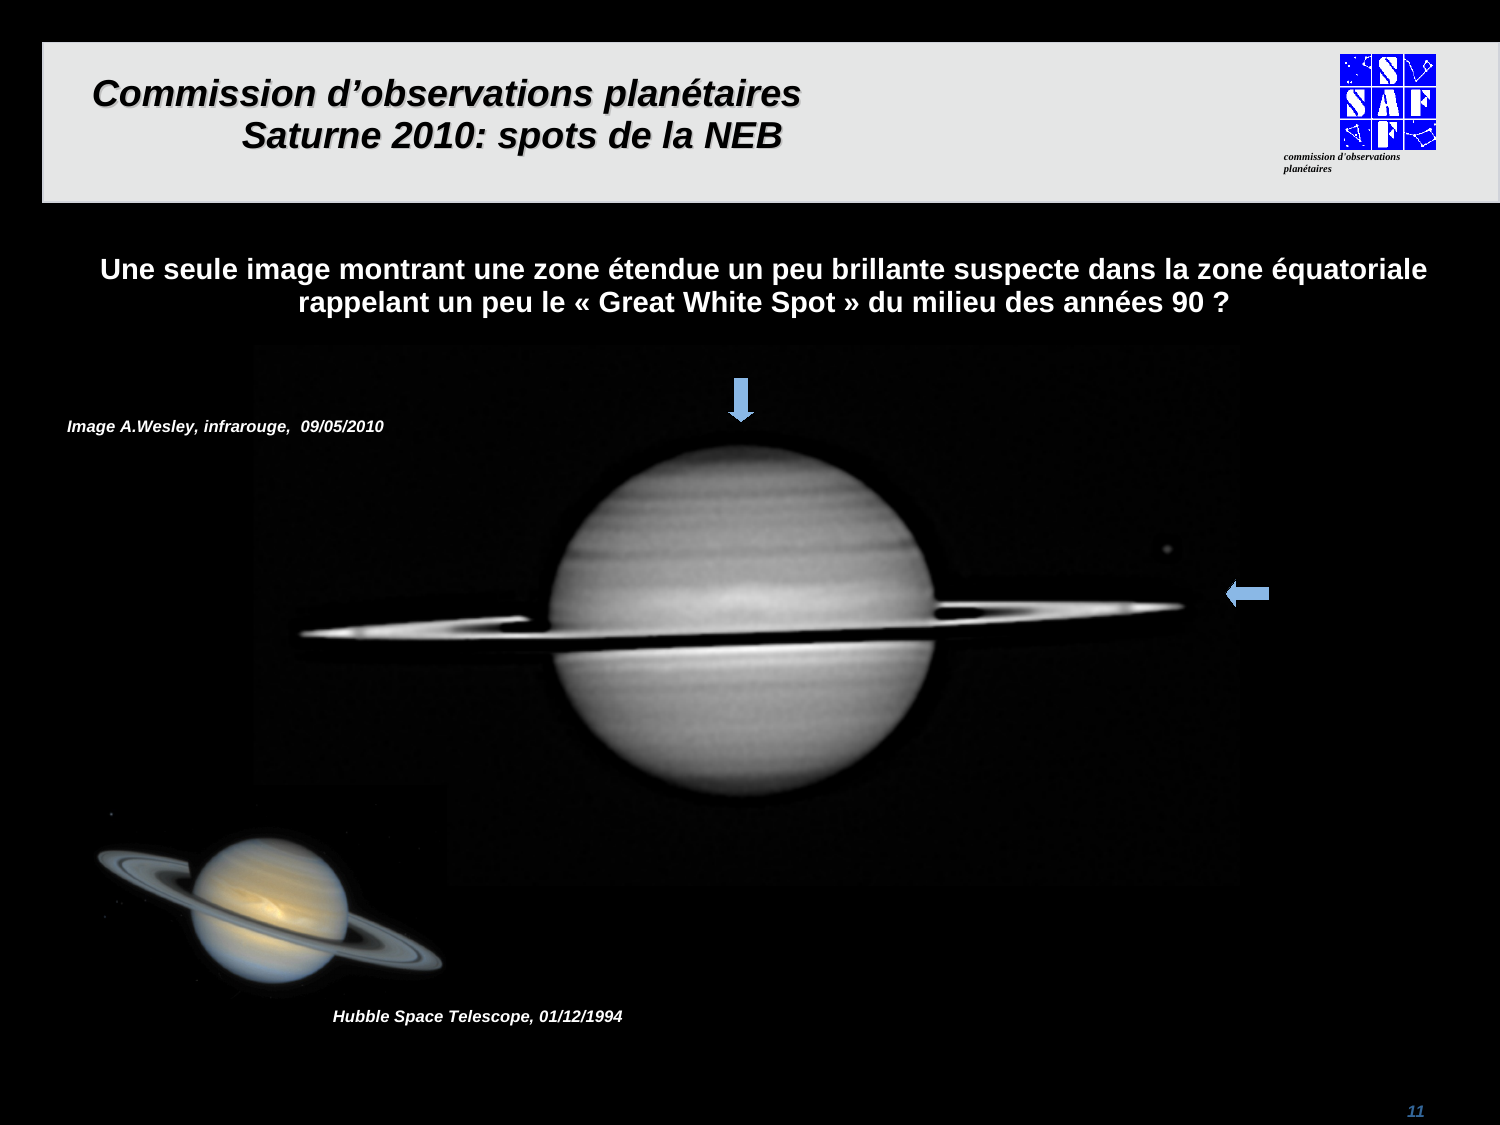

Commission d’observations planétaires
	Saturne 2010: spots de la NEB
Une seule image montrant une zone étendue un peu brillante suspecte dans la zone équatoriale
rappelant un peu le « Great White Spot » du milieu des années 90 ?
Image A.Wesley, infrarouge, 09/05/2010
Hubble Space Telescope, 01/12/1994
11